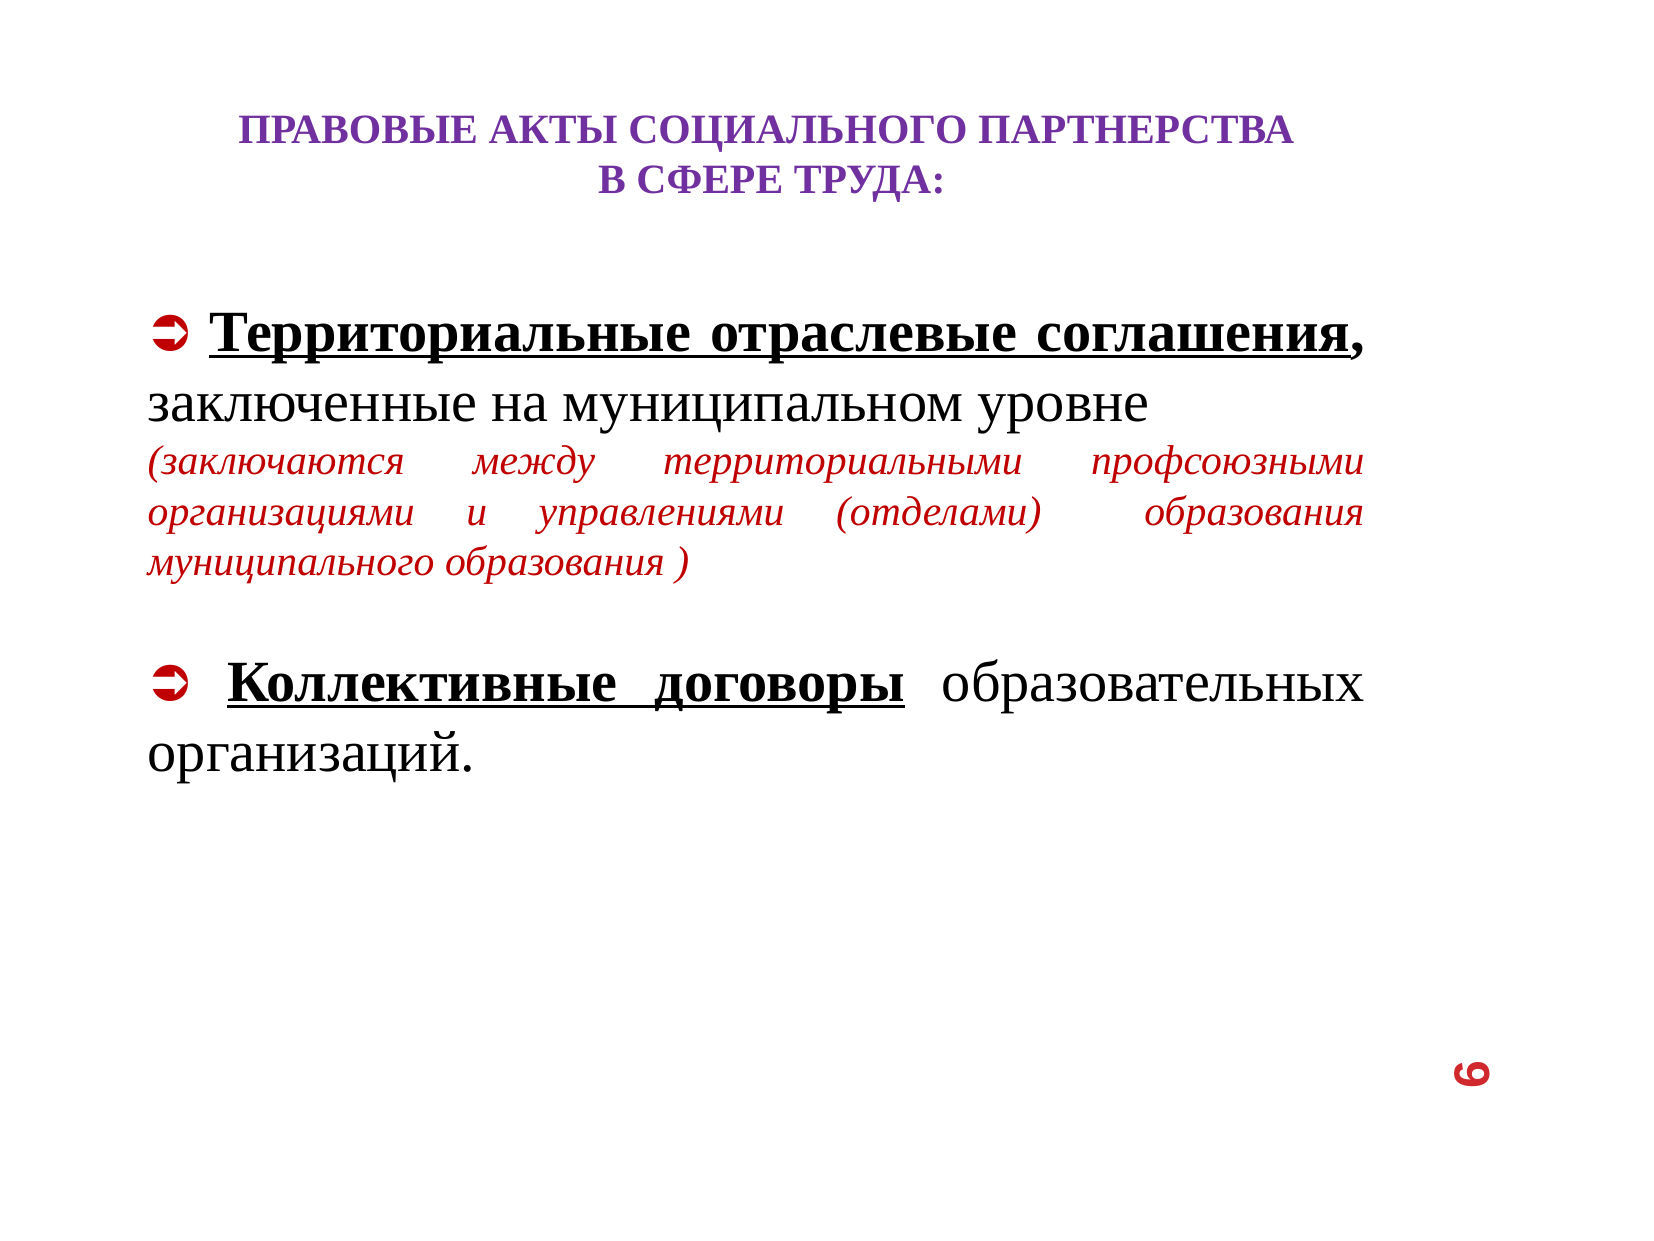

# ПРАВОВЫЕ АКТЫ СОЦИАЛЬНОГО ПАРТНЕРСТВА В СФЕРЕ ТРУДА:
 Территориальные отраслевые соглашения, заключенные на муниципальном уровне
(заключаются между территориальными профсоюзными организациями и управлениями (отделами) образования муниципального образования )
 Коллективные договоры образовательных организаций.